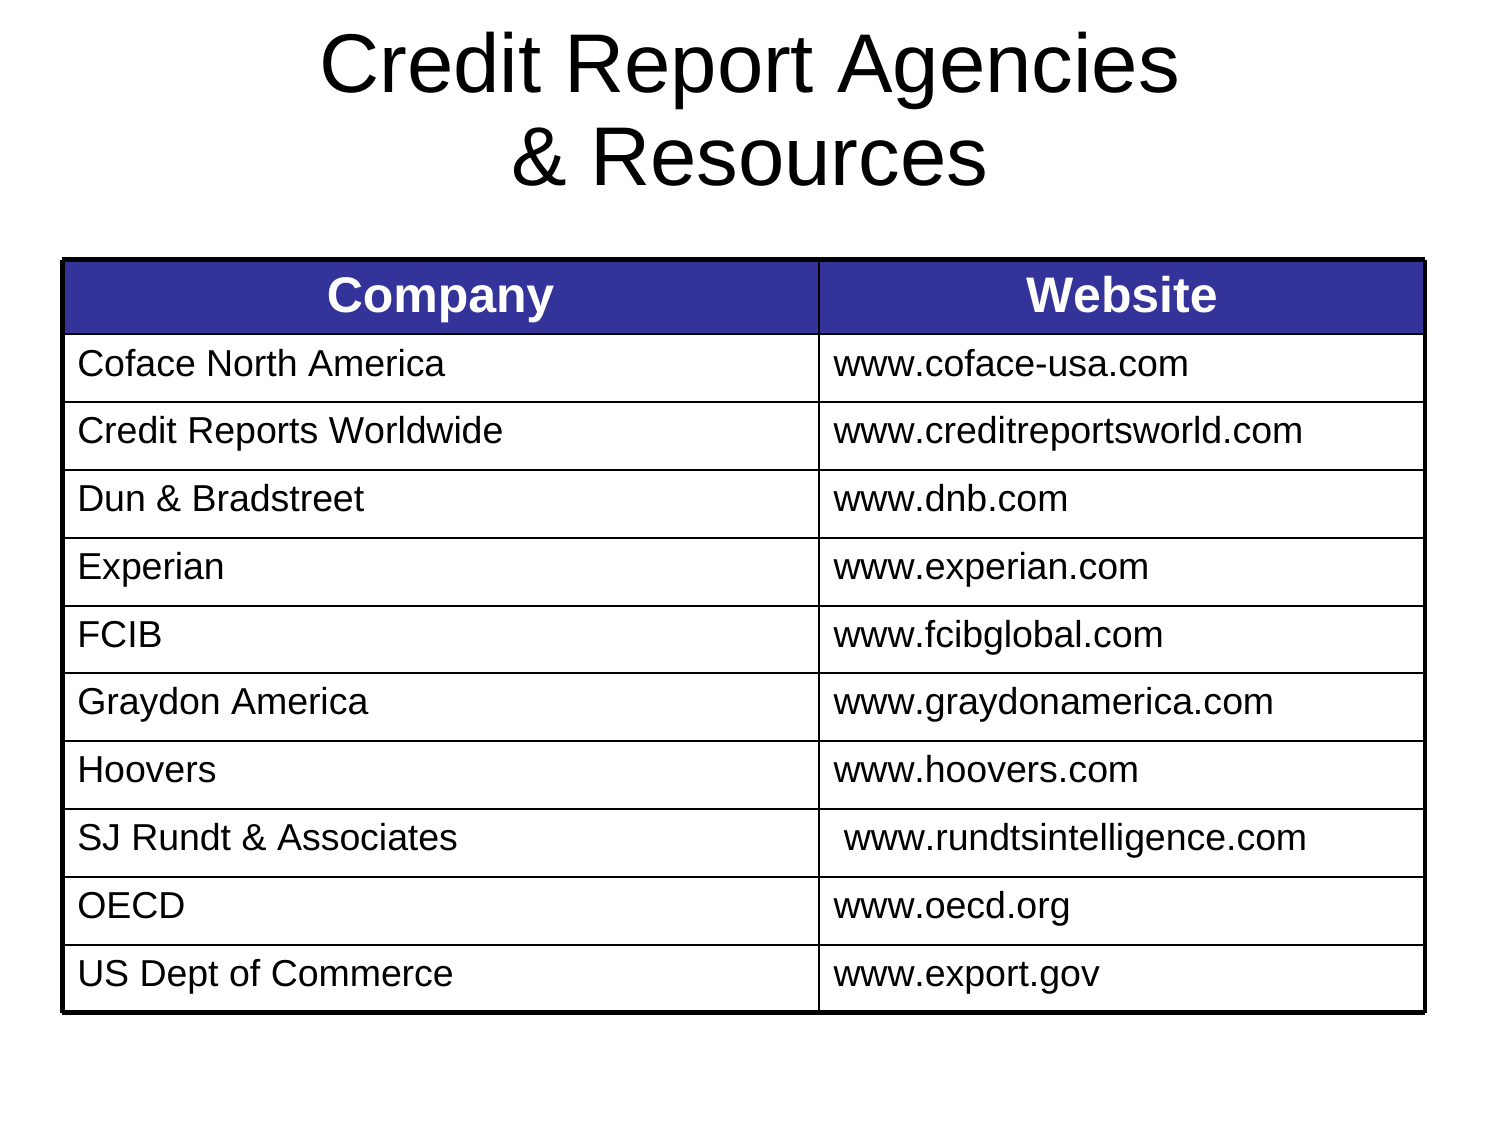

# Credit Report Agencies & Resources
Company
Website
Coface North America
www.coface-usa.com
Credit Reports Worldwide
www.creditreportsworld.com
Dun & Bradstreet
www.dnb.com
Experian
www.experian.com
FCIB
www.fcibglobal.com
Graydon America
www.graydonamerica.com
Hoovers
www.hoovers.com
SJ Rundt & Associates
 www.rundtsintelligence.com
OECD
www.oecd.org
US Dept of Commerce
www.export.gov